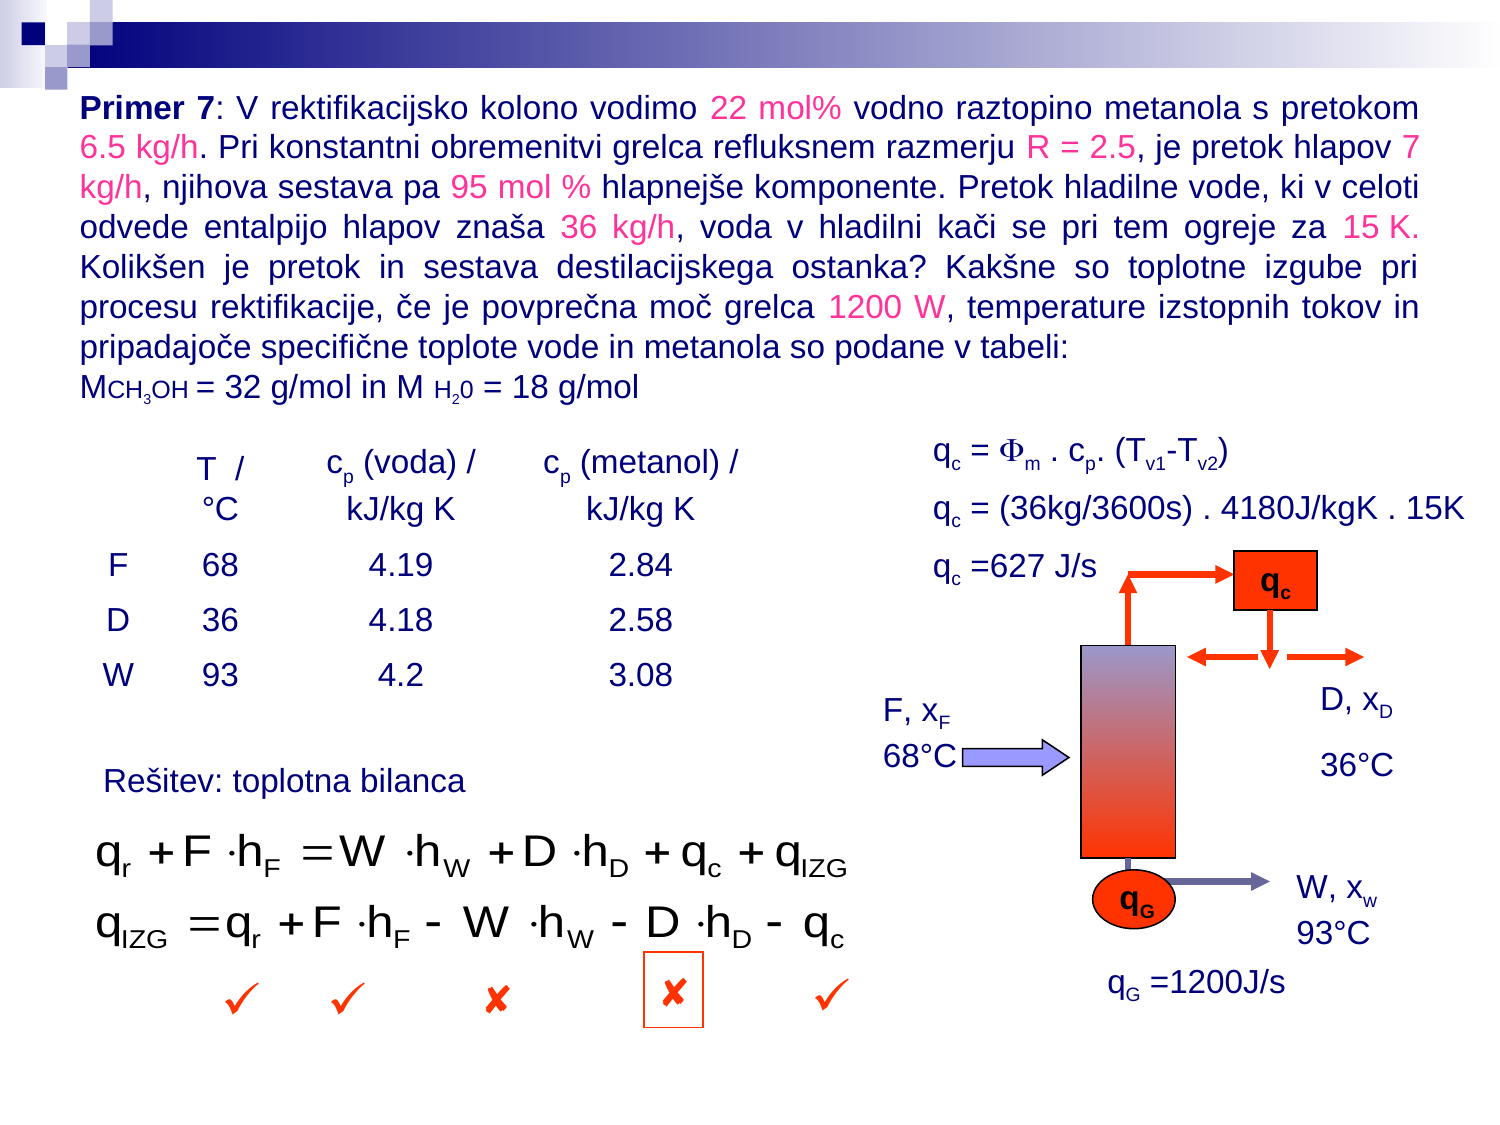

Primer 7: V rektifikacijsko kolono vodimo 22 mol% vodno raztopino metanola s pretokom 6.5 kg/h. Pri konstantni obremenitvi grelca refluksnem razmerju R = 2.5, je pretok hlapov 7 kg/h, njihova sestava pa 95 mol % hlapnejše komponente. Pretok hladilne vode, ki v celoti odvede entalpijo hlapov znaša 36 kg/h, voda v hladilni kači se pri tem ogreje za 15 K. Kolikšen je pretok in sestava destilacijskega ostanka? Kakšne so toplotne izgube pri procesu rektifikacije, če je povprečna moč grelca 1200 W, temperature izstopnih tokov in pripadajoče specifične toplote vode in metanola so podane v tabeli:
MCH3OH = 32 g/mol in M H20 = 18 g/mol
qc = m . cp. (Tv1-Tv2)
qc = (36kg/3600s) . 4180J/kgK . 15K
qc =627 J/s
| | T / °C | cp (voda) / kJ/kg K | cp (metanol) / kJ/kg K |
| --- | --- | --- | --- |
| F | 68 | 4.19 | 2.84 |
| D | 36 | 4.18 | 2.58 |
| W | 93 | 4.2 | 3.08 |
qc
D, xD
36°C
F, xF 68°C
W, xw 93°C
qG
Rešitev: toplotna bilanca

qG =1200J/s



